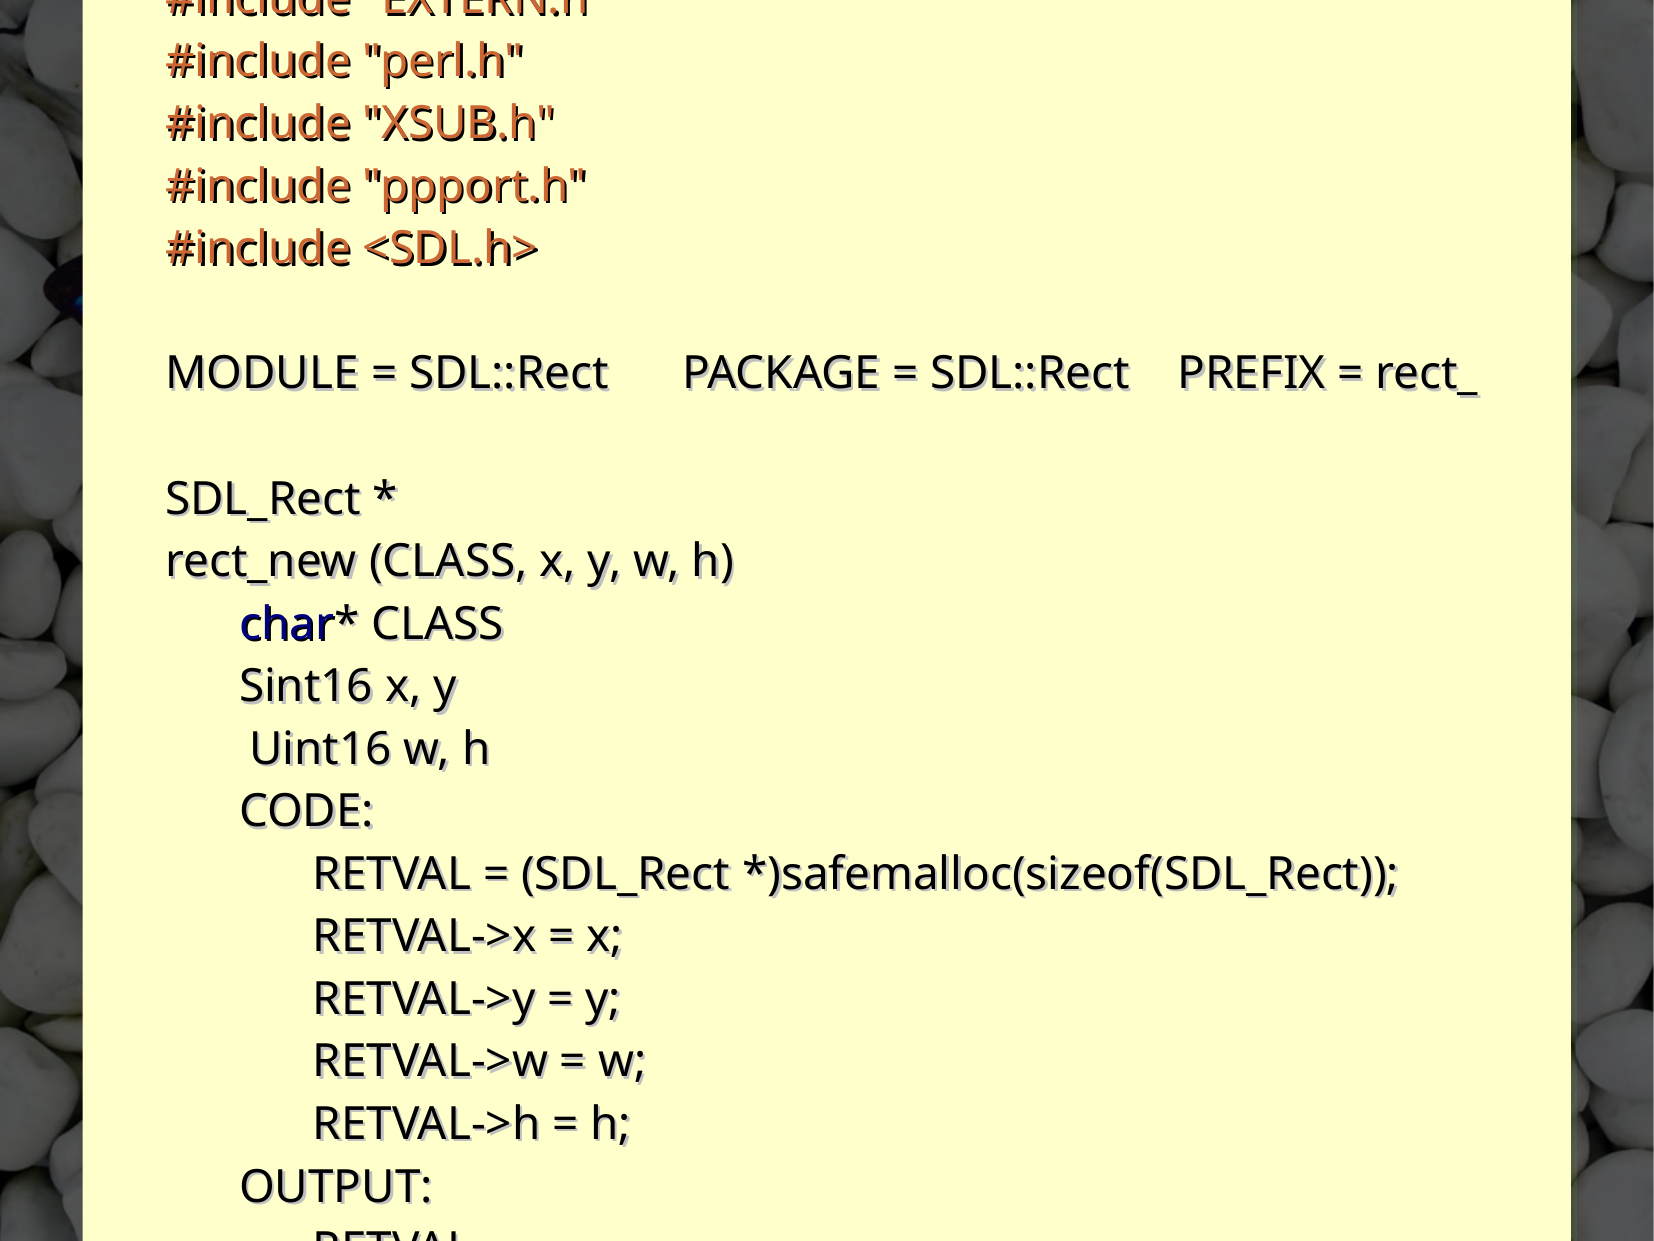

#include "EXTERN.h"
#include "perl.h"
#include "XSUB.h"
#include "ppport.h"
#include <SDL.h>
MODULE = SDL::Rect 	PACKAGE = SDL::Rect PREFIX = rect_
SDL_Rect *
rect_new (CLASS, x, y, w, h)
	char* CLASS
	Sint16 x, y
 Uint16 w, h
	CODE:
		RETVAL = (SDL_Rect *)safemalloc(sizeof(SDL_Rect));
		RETVAL->x = x;
		RETVAL->y = y;
		RETVAL->w = w;
		RETVAL->h = h;
	OUTPUT:
		RETVAL
#